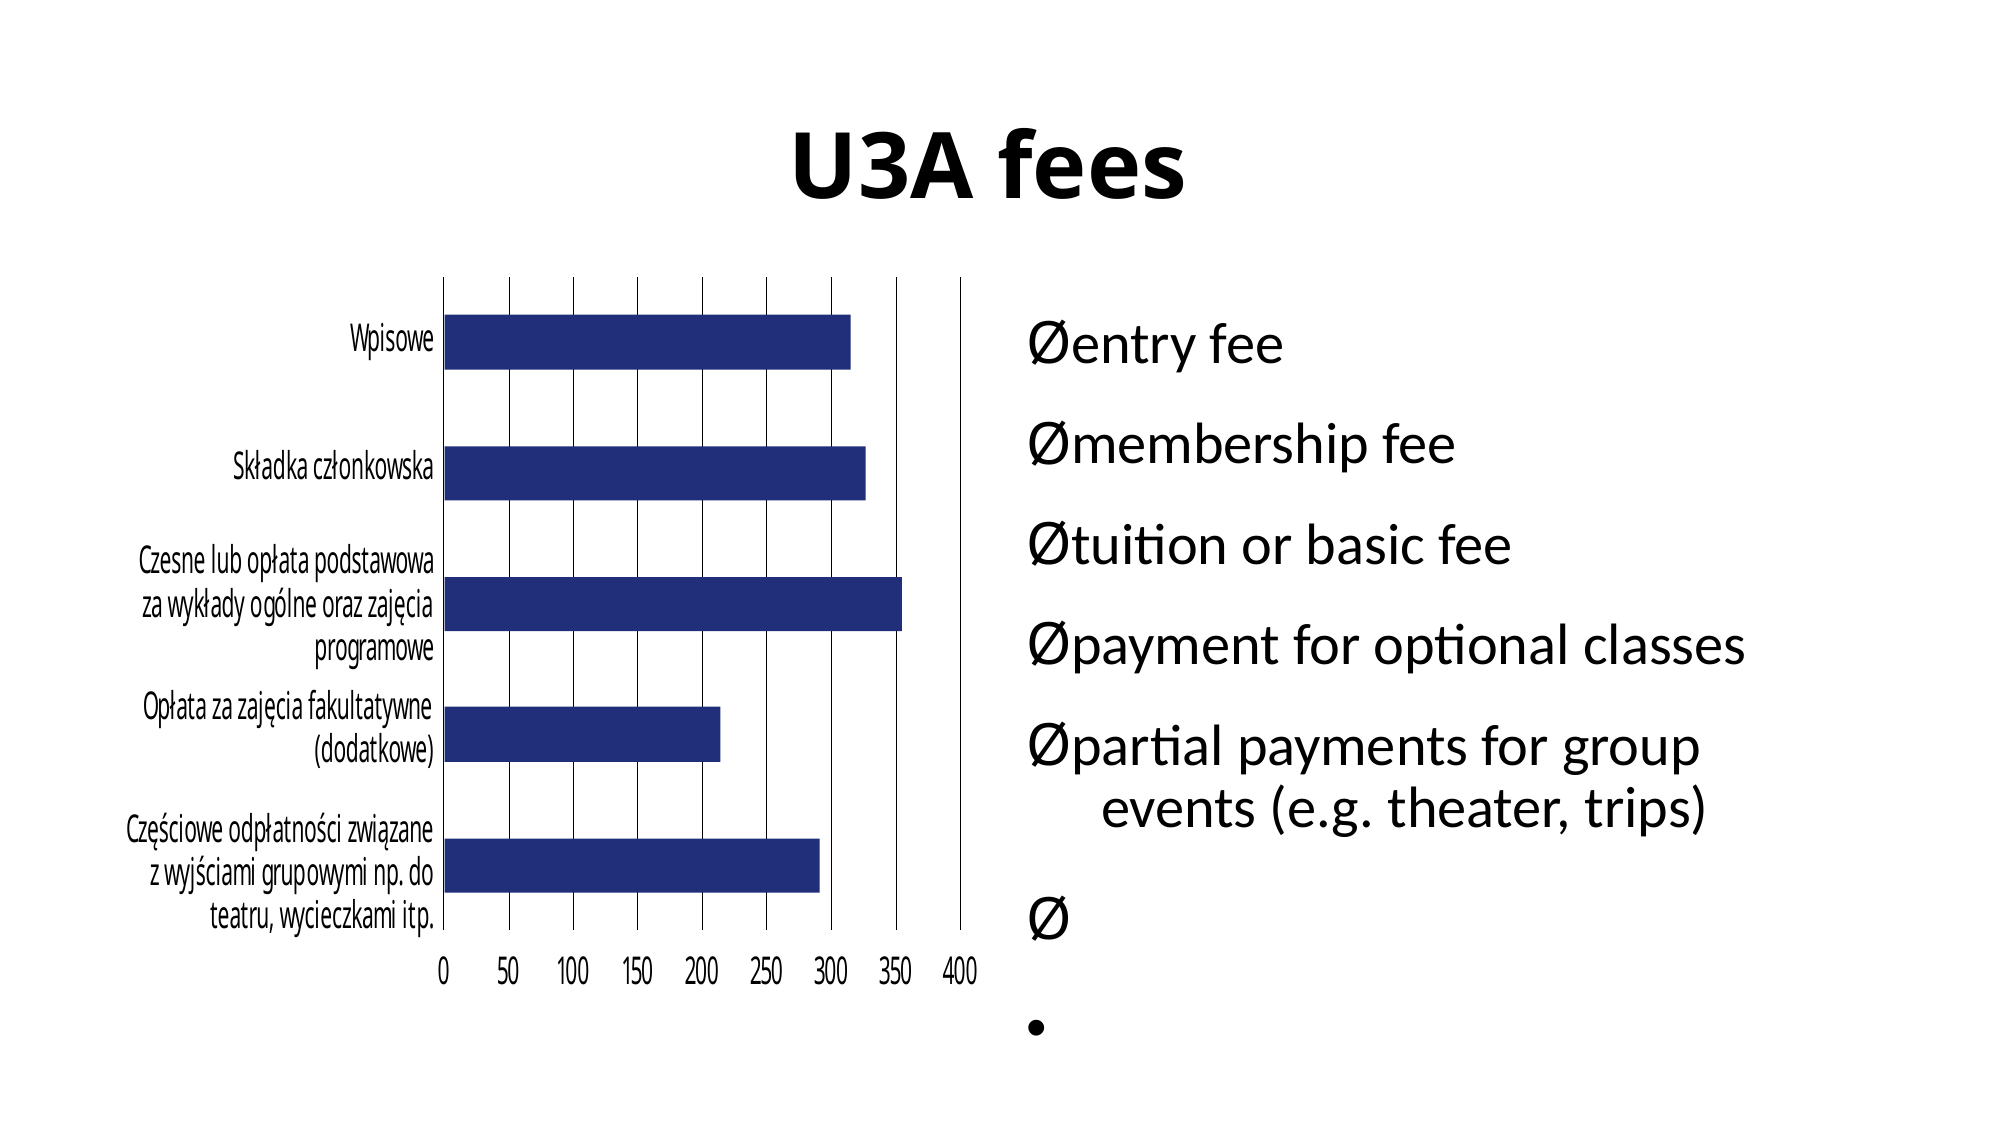

# U3A fees
entry fee
membership fee
tuition or basic fee
payment for optional classes
partial payments for group events (e.g. theater, trips)